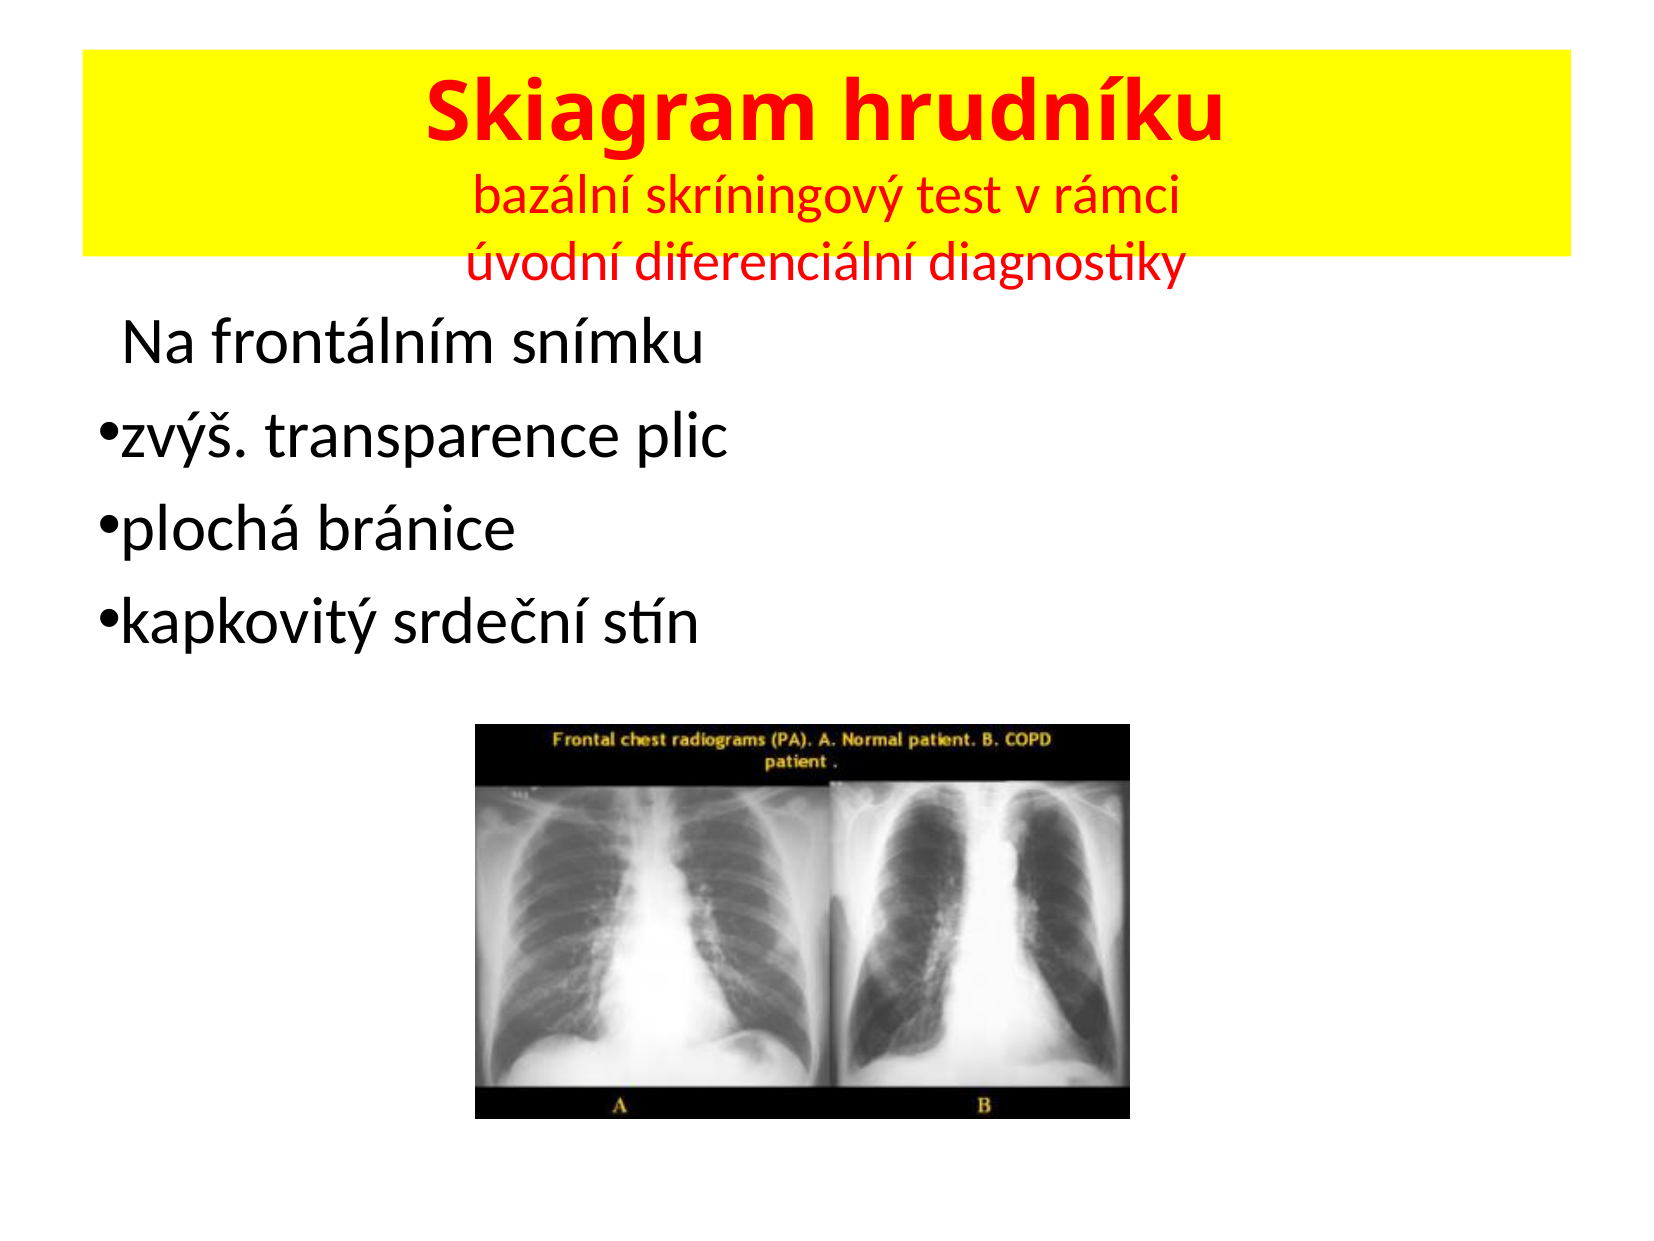

# Skiagram hrudníku bazální skríningový test v rámci úvodní diferenciální diagnostiky
Na frontálním snímku
zvýš. transparence plic
plochá bránice
kapkovitý srdeční stín